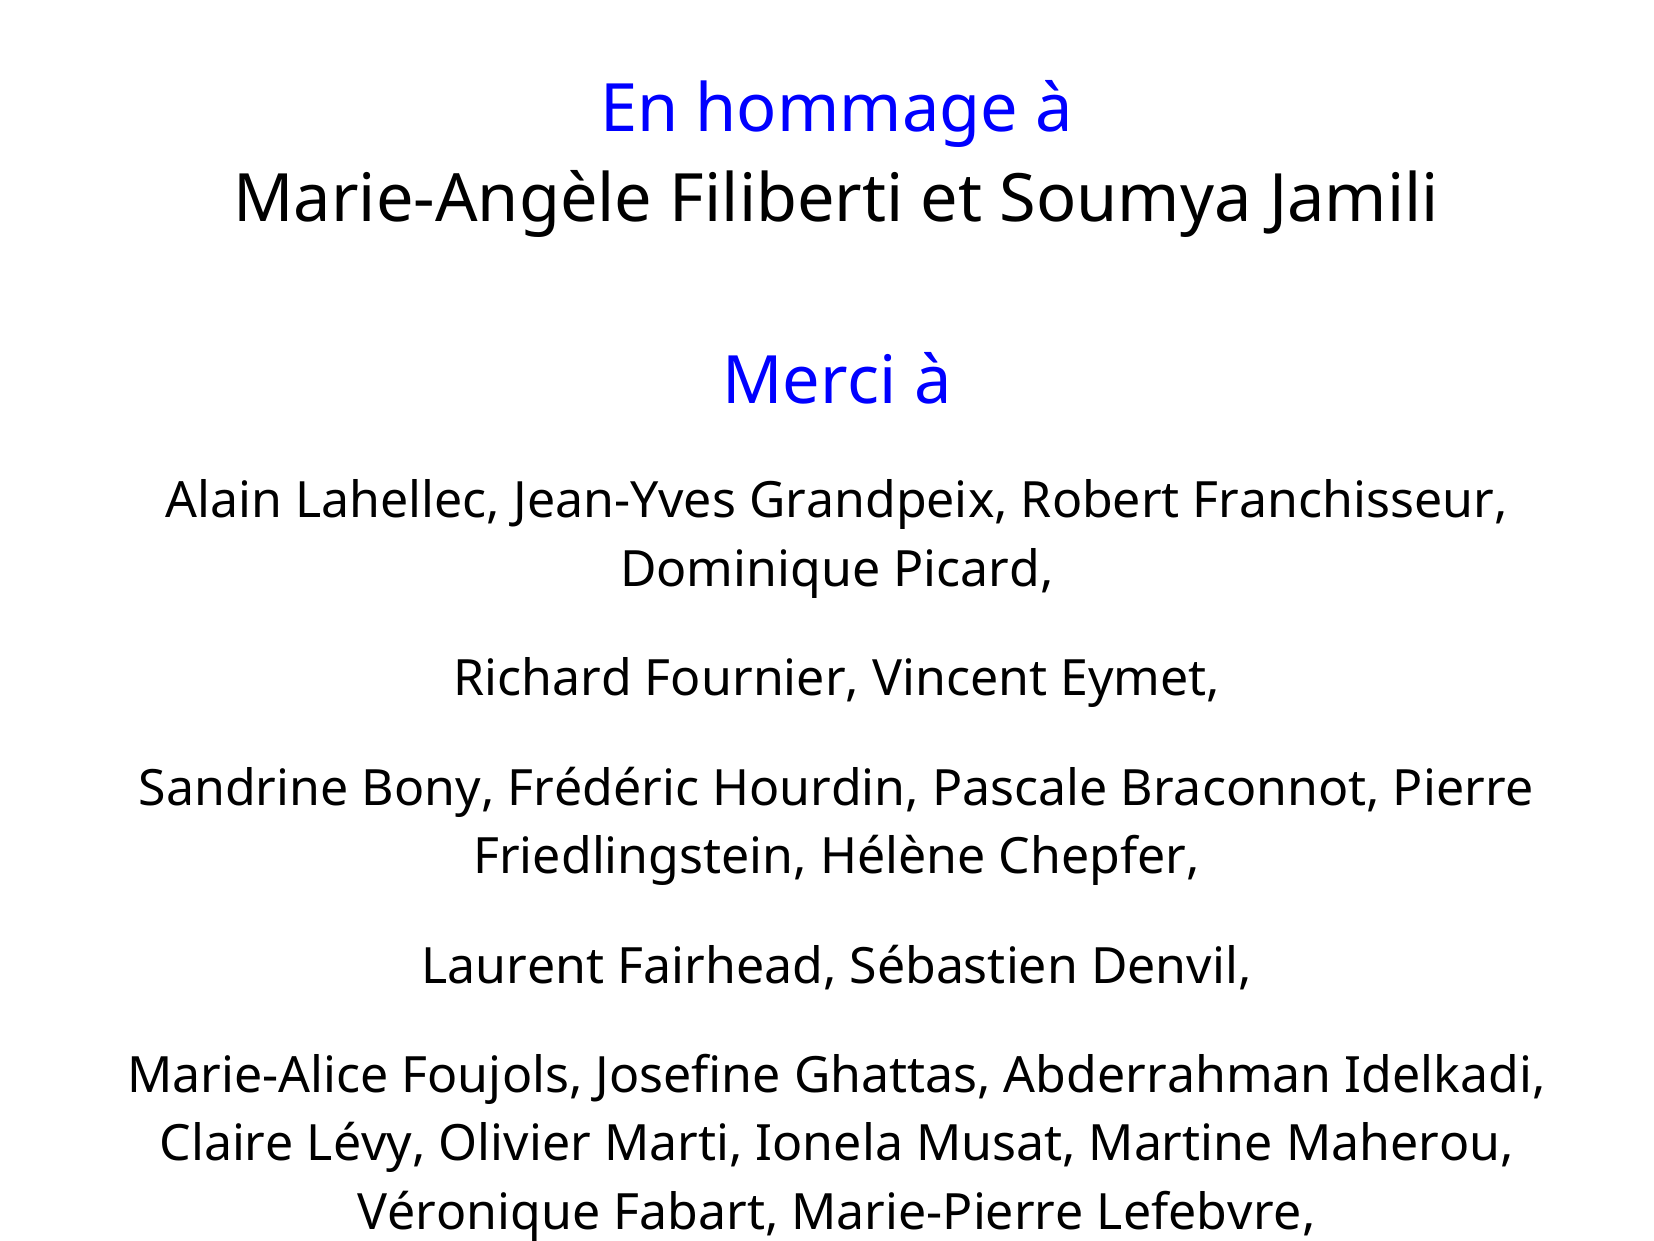

En hommage à
Marie-Angèle Filiberti et Soumya Jamili
Merci à
Alain Lahellec, Jean-Yves Grandpeix, Robert Franchisseur, Dominique Picard,
Richard Fournier, Vincent Eymet,
Sandrine Bony, Frédéric Hourdin, Pascale Braconnot, Pierre Friedlingstein, Hélène Chepfer,
Laurent Fairhead, Sébastien Denvil,
Marie-Alice Foujols, Josefine Ghattas, Abderrahman Idelkadi, Claire Lévy, Olivier Marti, Ionela Musat, Martine Maherou, Véronique Fabart, Marie-Pierre Lefebvre,
à tous les collègues du LMD et du Pôle de Modélisation de l'IPSL